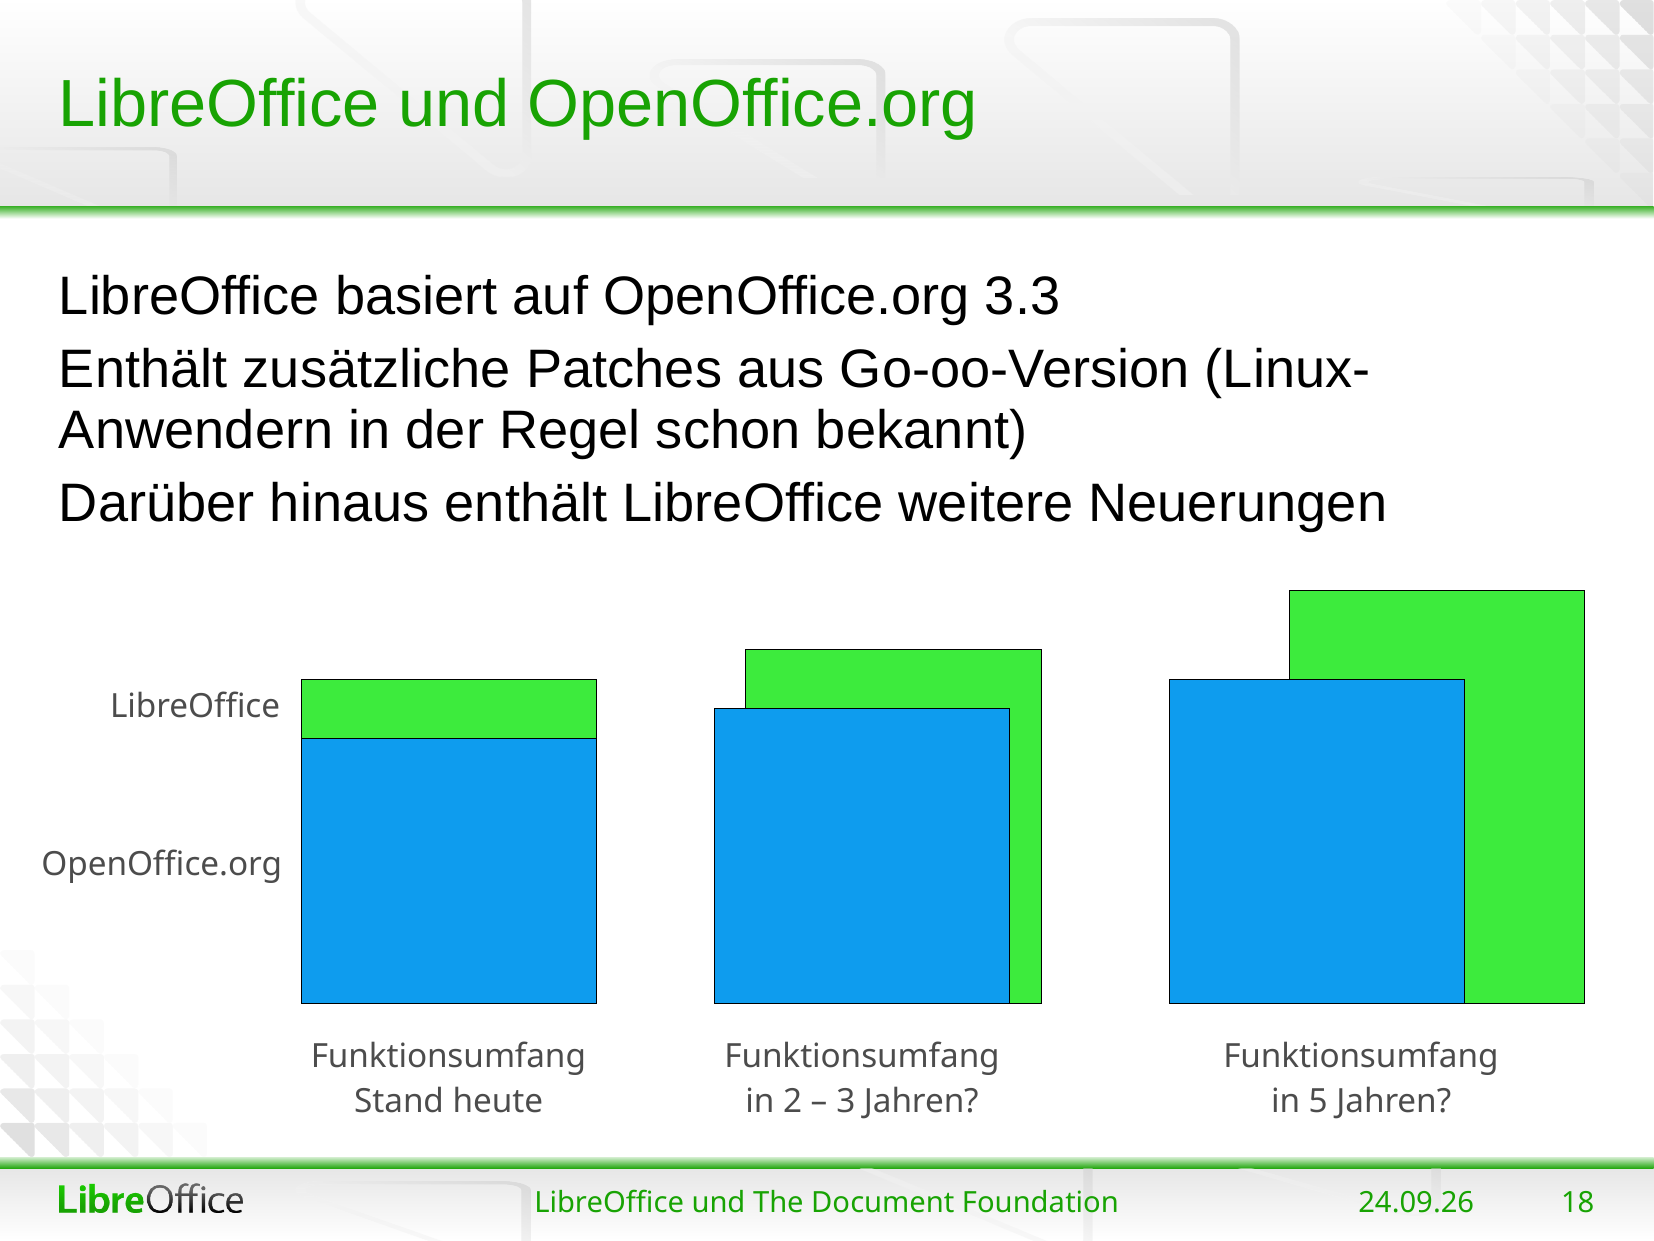

# LibreOffice und OpenOffice.org
LibreOffice basiert auf OpenOffice.org 3.3
Enthält zusätzliche Patches aus Go-oo-Version (Linux-Anwendern in der Regel schon bekannt)
Darüber hinaus enthält LibreOffice weitere Neuerungen
Funktionsumfang
in 5 Jahren?
Funktionsumfang
in 2 – 3 Jahren?
LibreOffice
Funktionsumfang
Stand heute
OpenOffice.org
LibreOffice und The Document Foundation
18